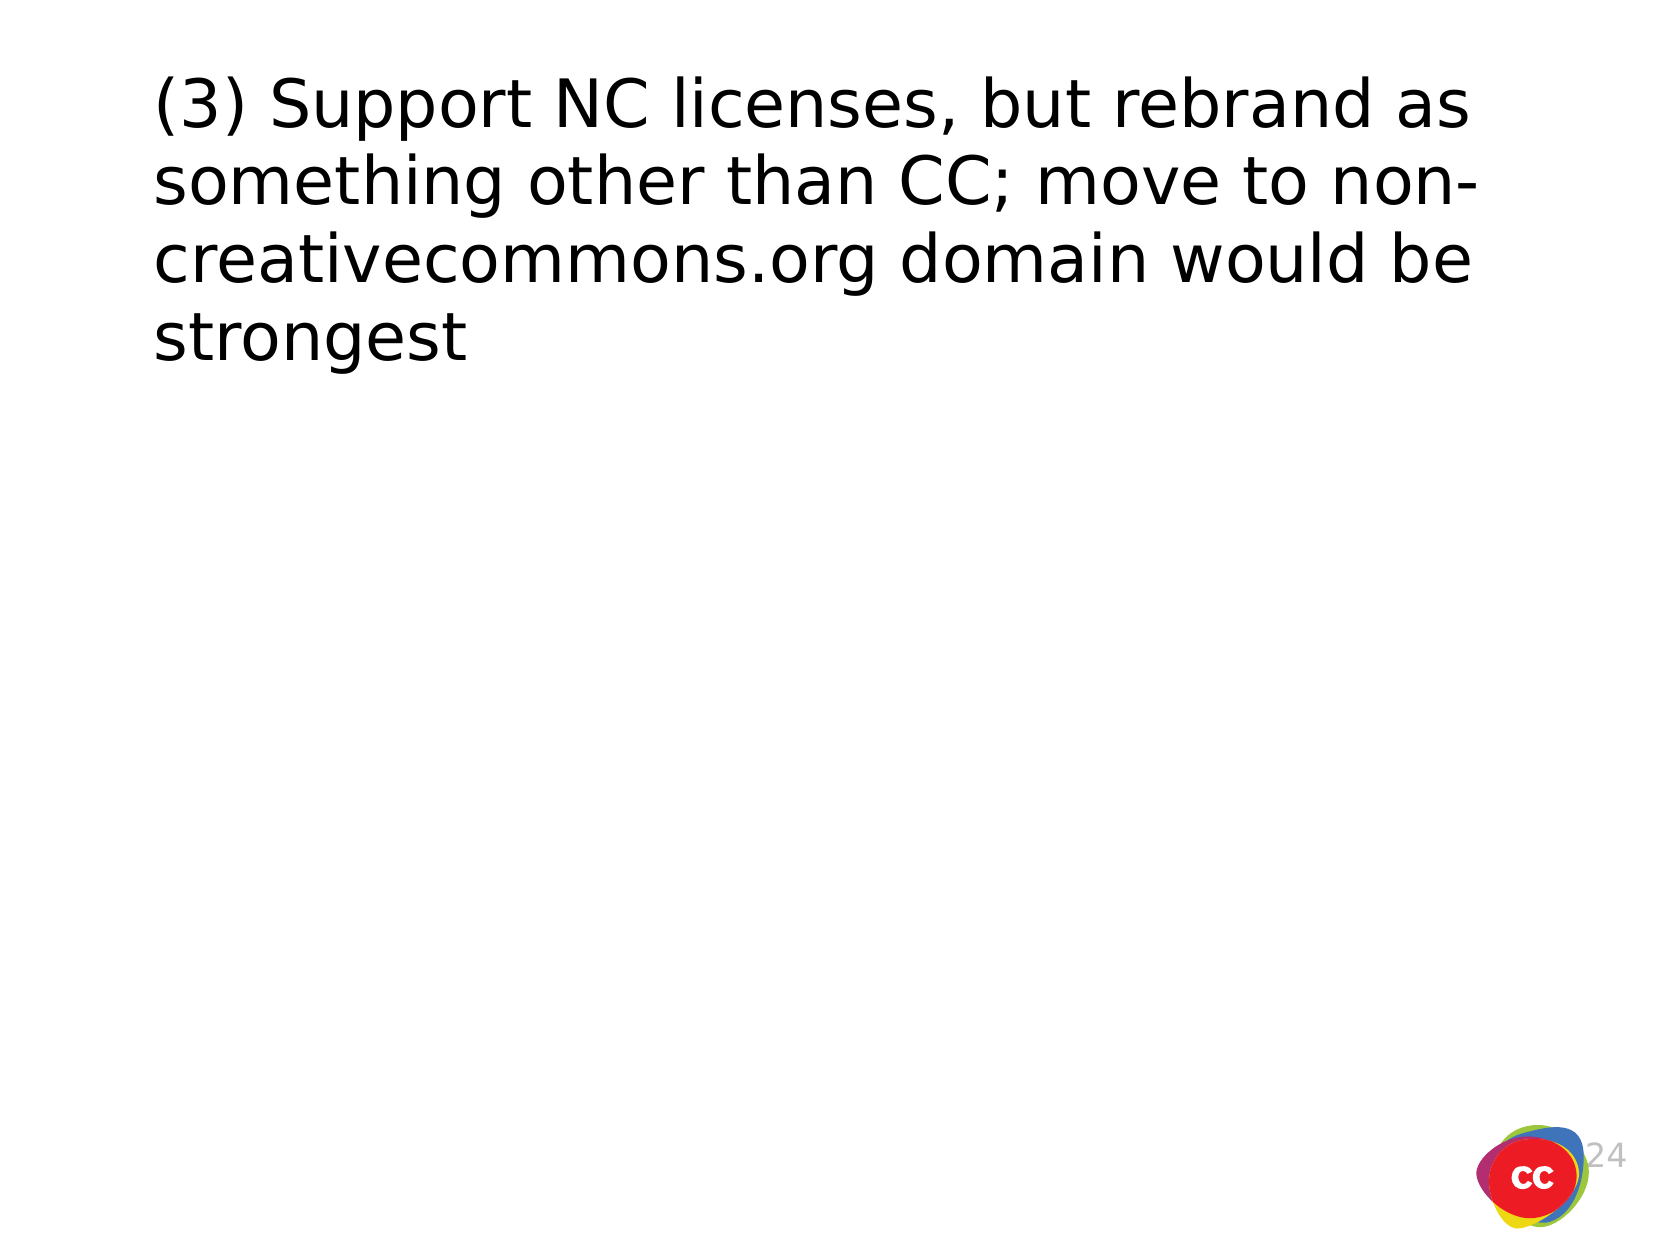

# (3) Support NC licenses, but rebrand as something other than CC; move to non-creativecommons.org domain would be strongest